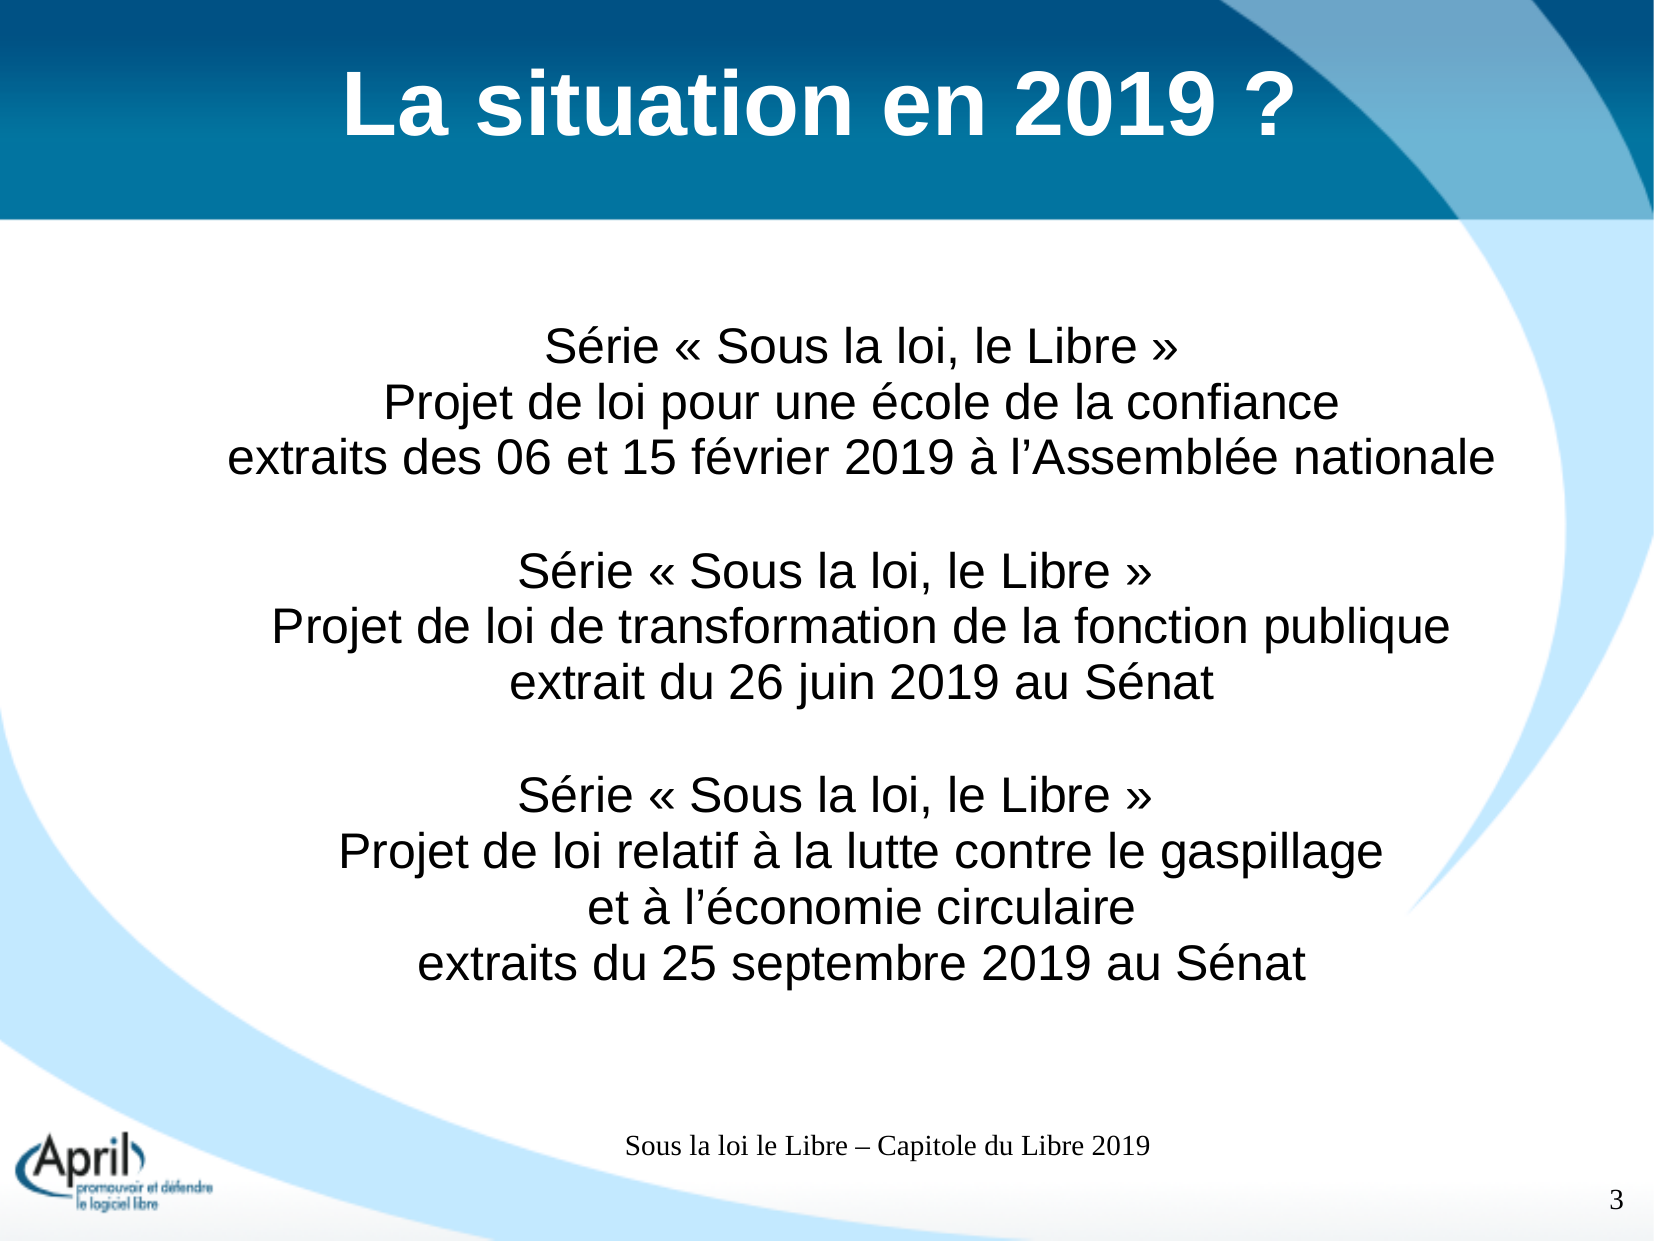

# La situation en 2019 ?
Série « Sous la loi, le Libre »
Projet de loi pour une école de la confiance
extraits des 06 et 15 février 2019 à l’Assemblée nationale
Série « Sous la loi, le Libre »
Projet de loi de transformation de la fonction publique
extrait du 26 juin 2019 au Sénat
Série « Sous la loi, le Libre »
Projet de loi relatif à la lutte contre le gaspillage
et à l’économie circulaire
extraits du 25 septembre 2019 au Sénat
Sous la loi le Libre – Capitole du Libre 2019
3